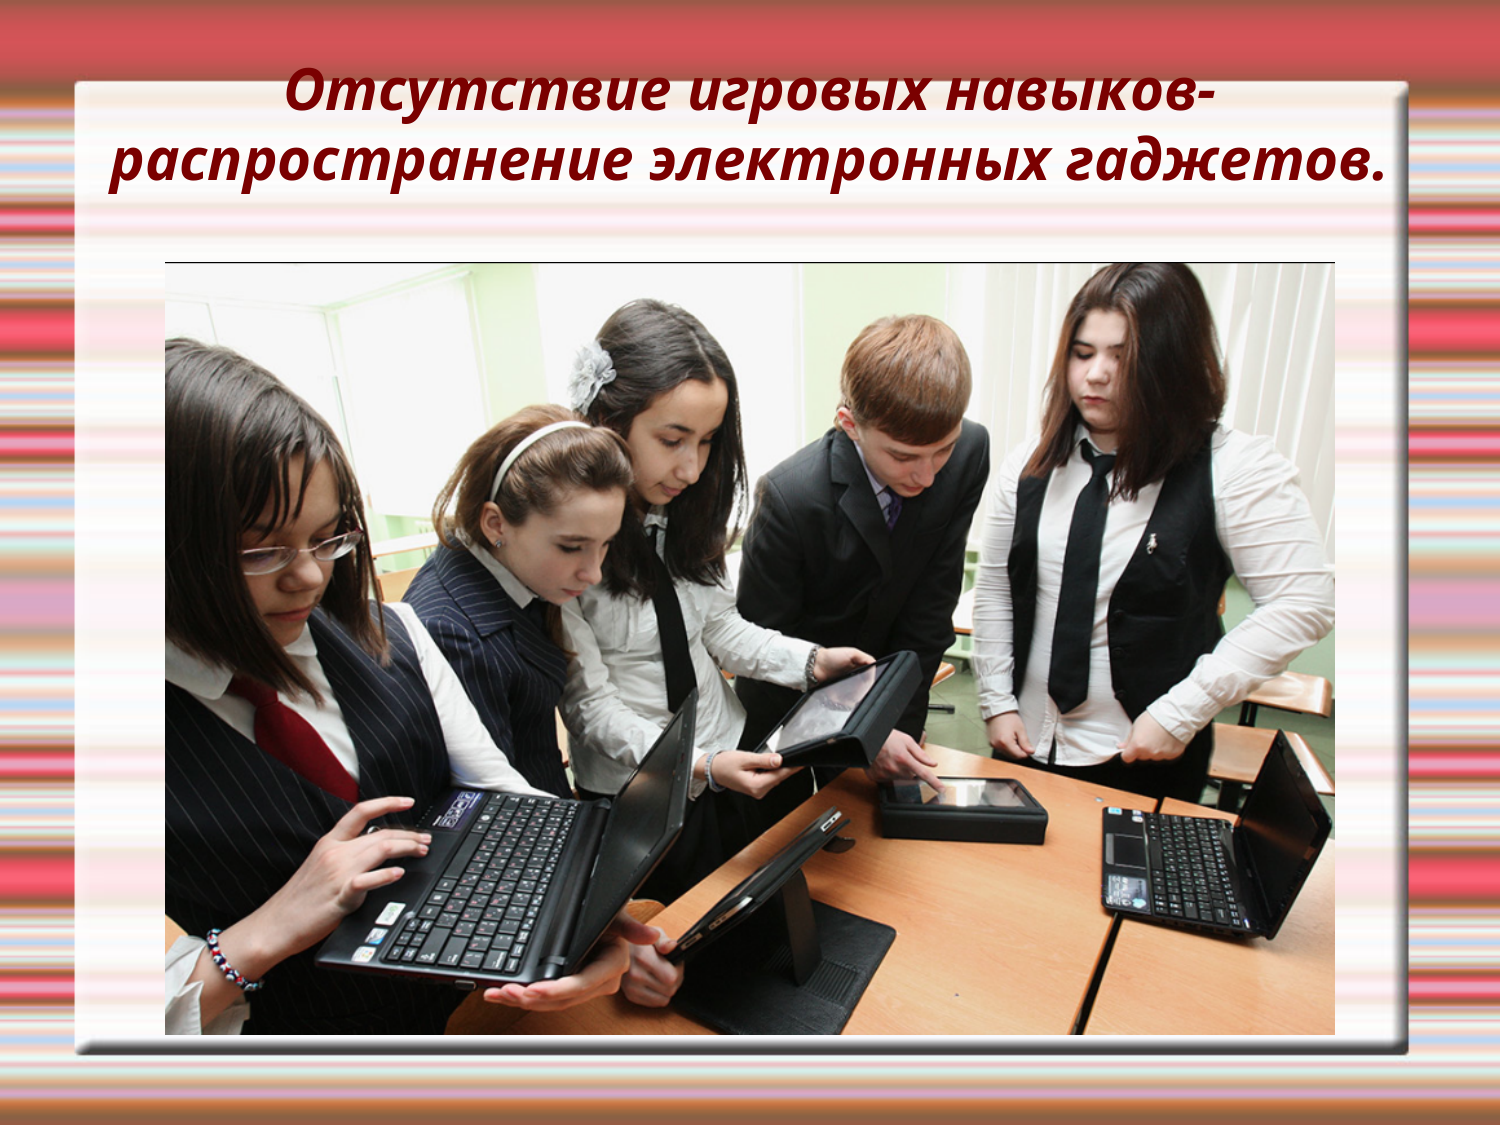

# Отсутствие игровых навыков- распространение электронных гаджетов.